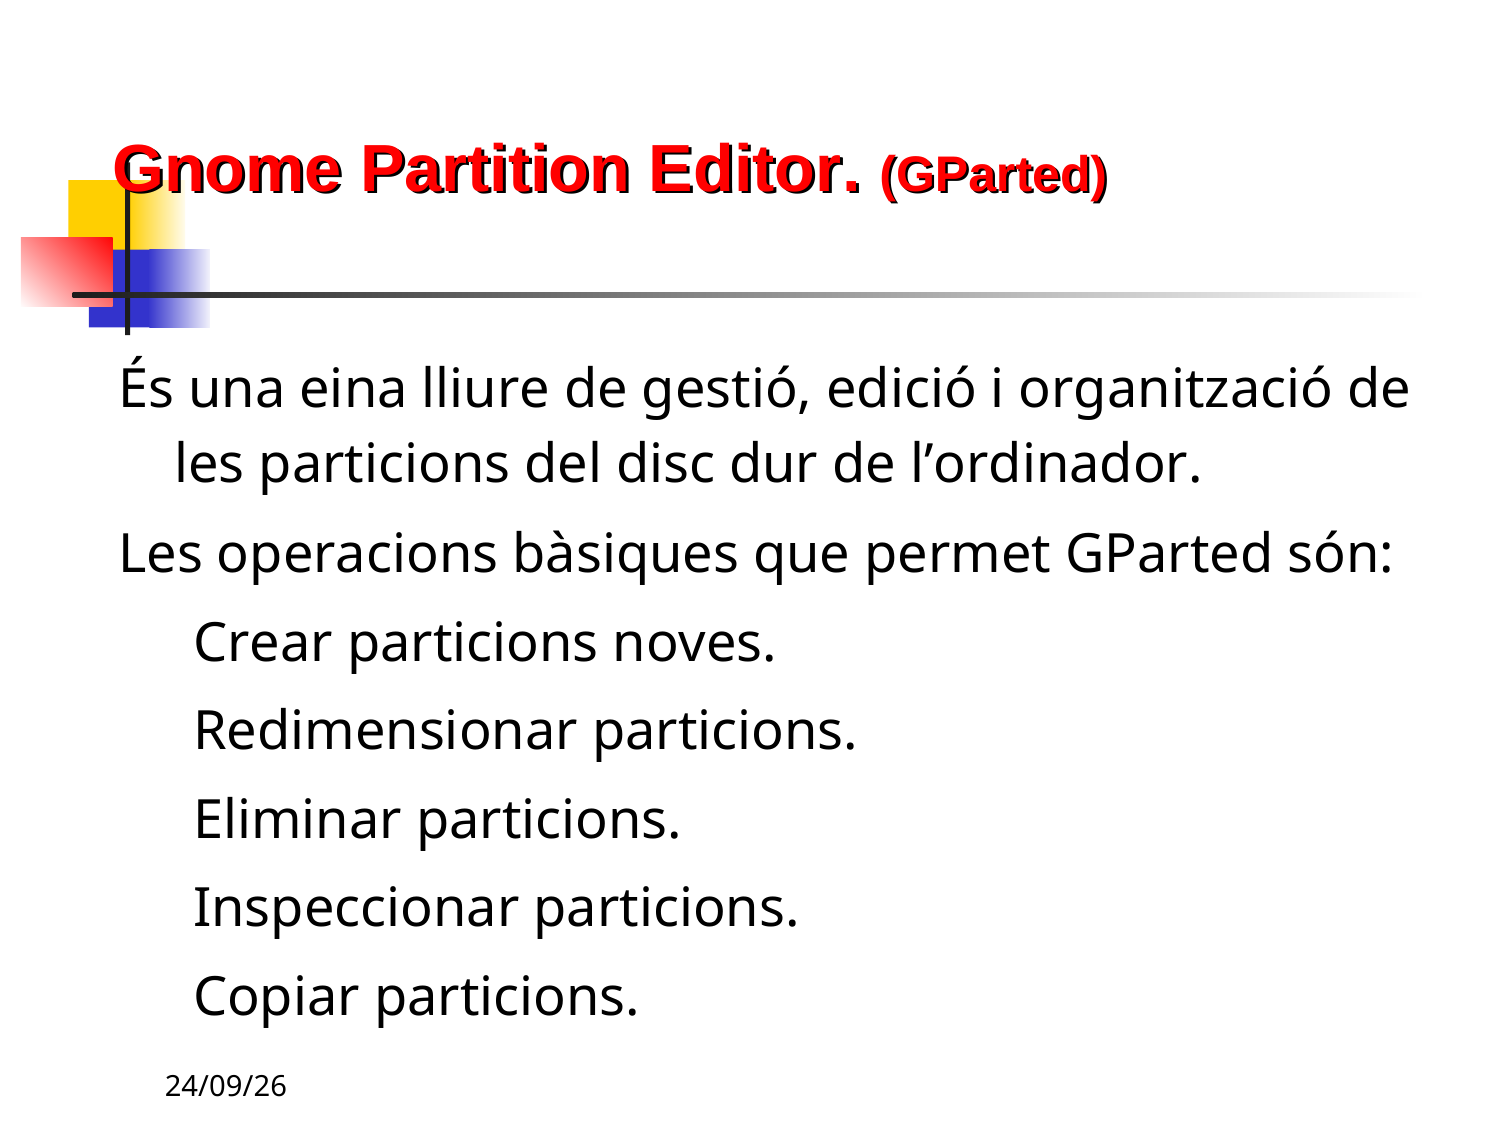

# Gnome Partition Editor. (GParted)
És una eina lliure de gestió, edició i organització de les particions del disc dur de l’ordinador.
Les operacions bàsiques que permet GParted són:
Crear particions noves.
Redimensionar particions.
Eliminar particions.
Inspeccionar particions.
Copiar particions.